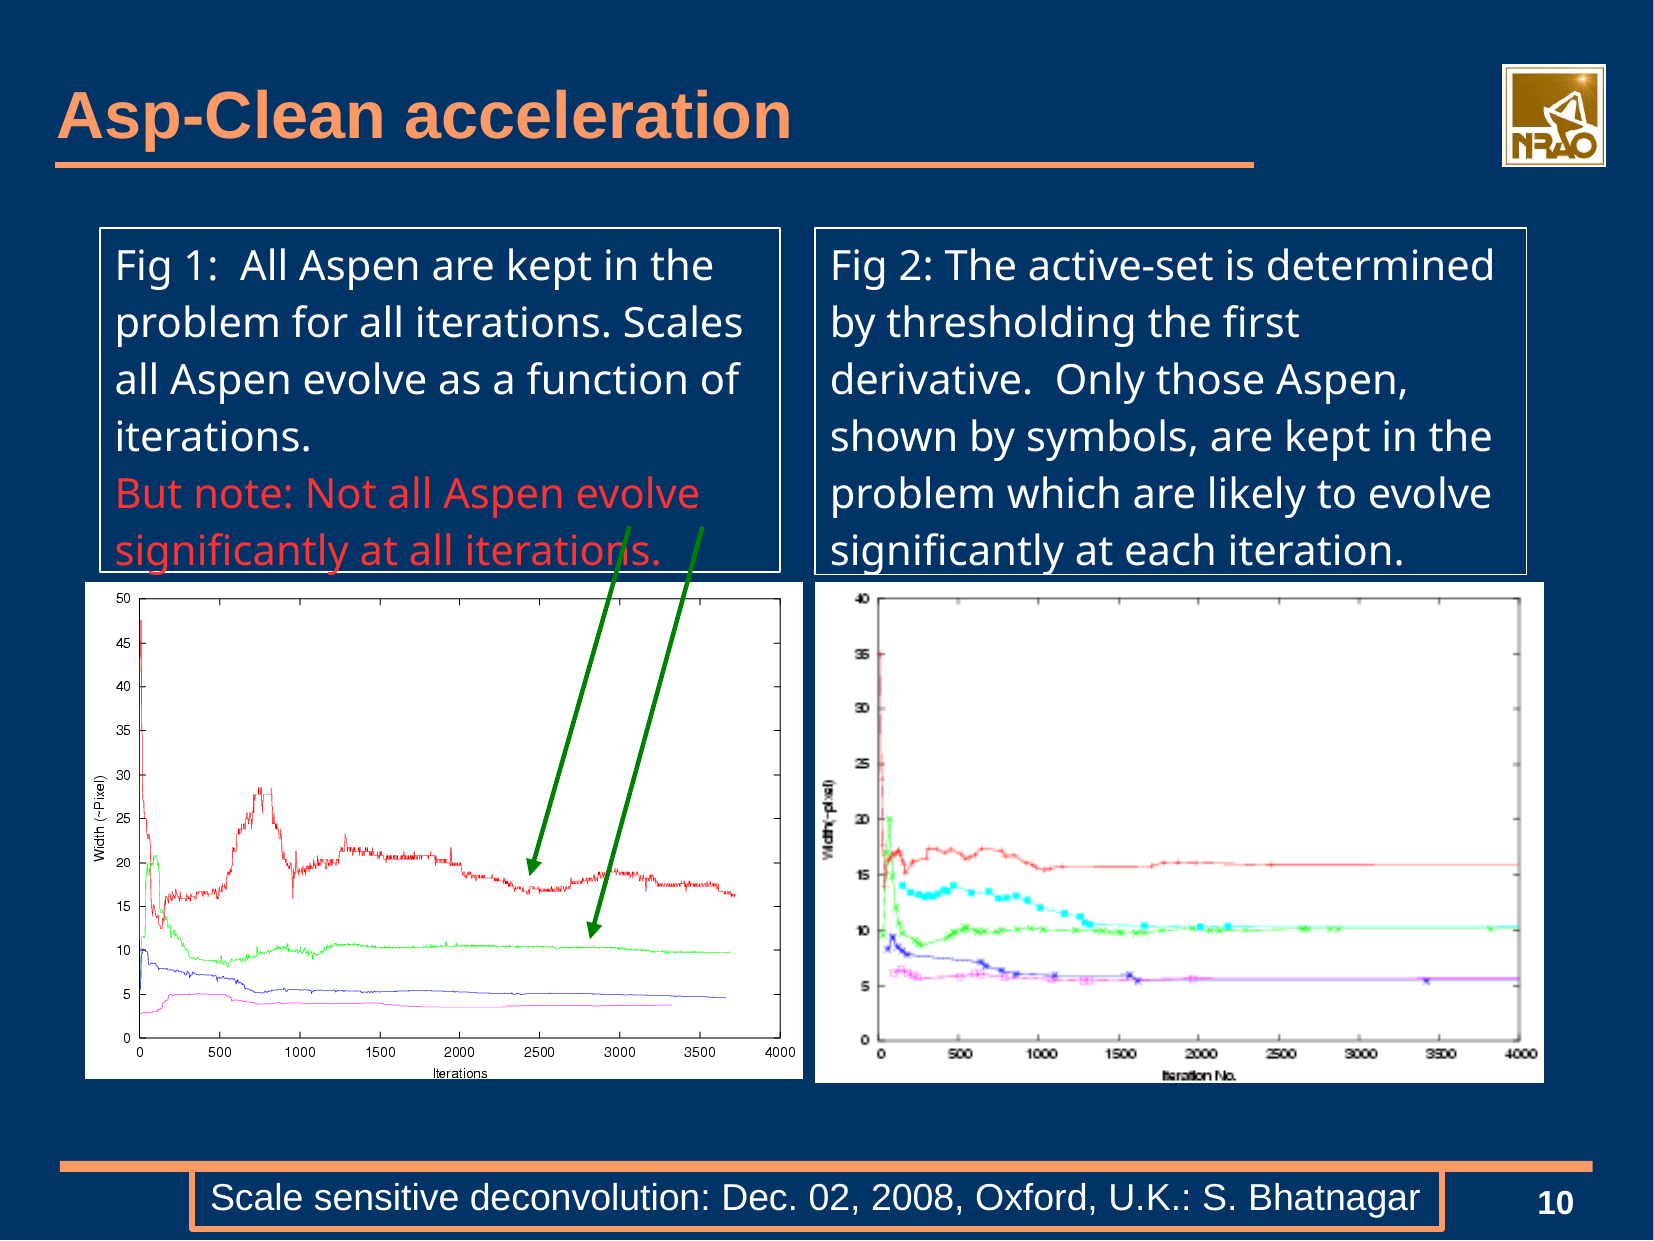

# Asp-Clean acceleration
Fig 1: All Aspen are kept in the problem for all iterations. Scales all Aspen evolve as a function of iterations.
But note: Not all Aspen evolve significantly at all iterations.
Fig 2: The active-set is determined by thresholding the first derivative. Only those Aspen, shown by symbols, are kept in the problem which are likely to evolve significantly at each iteration.